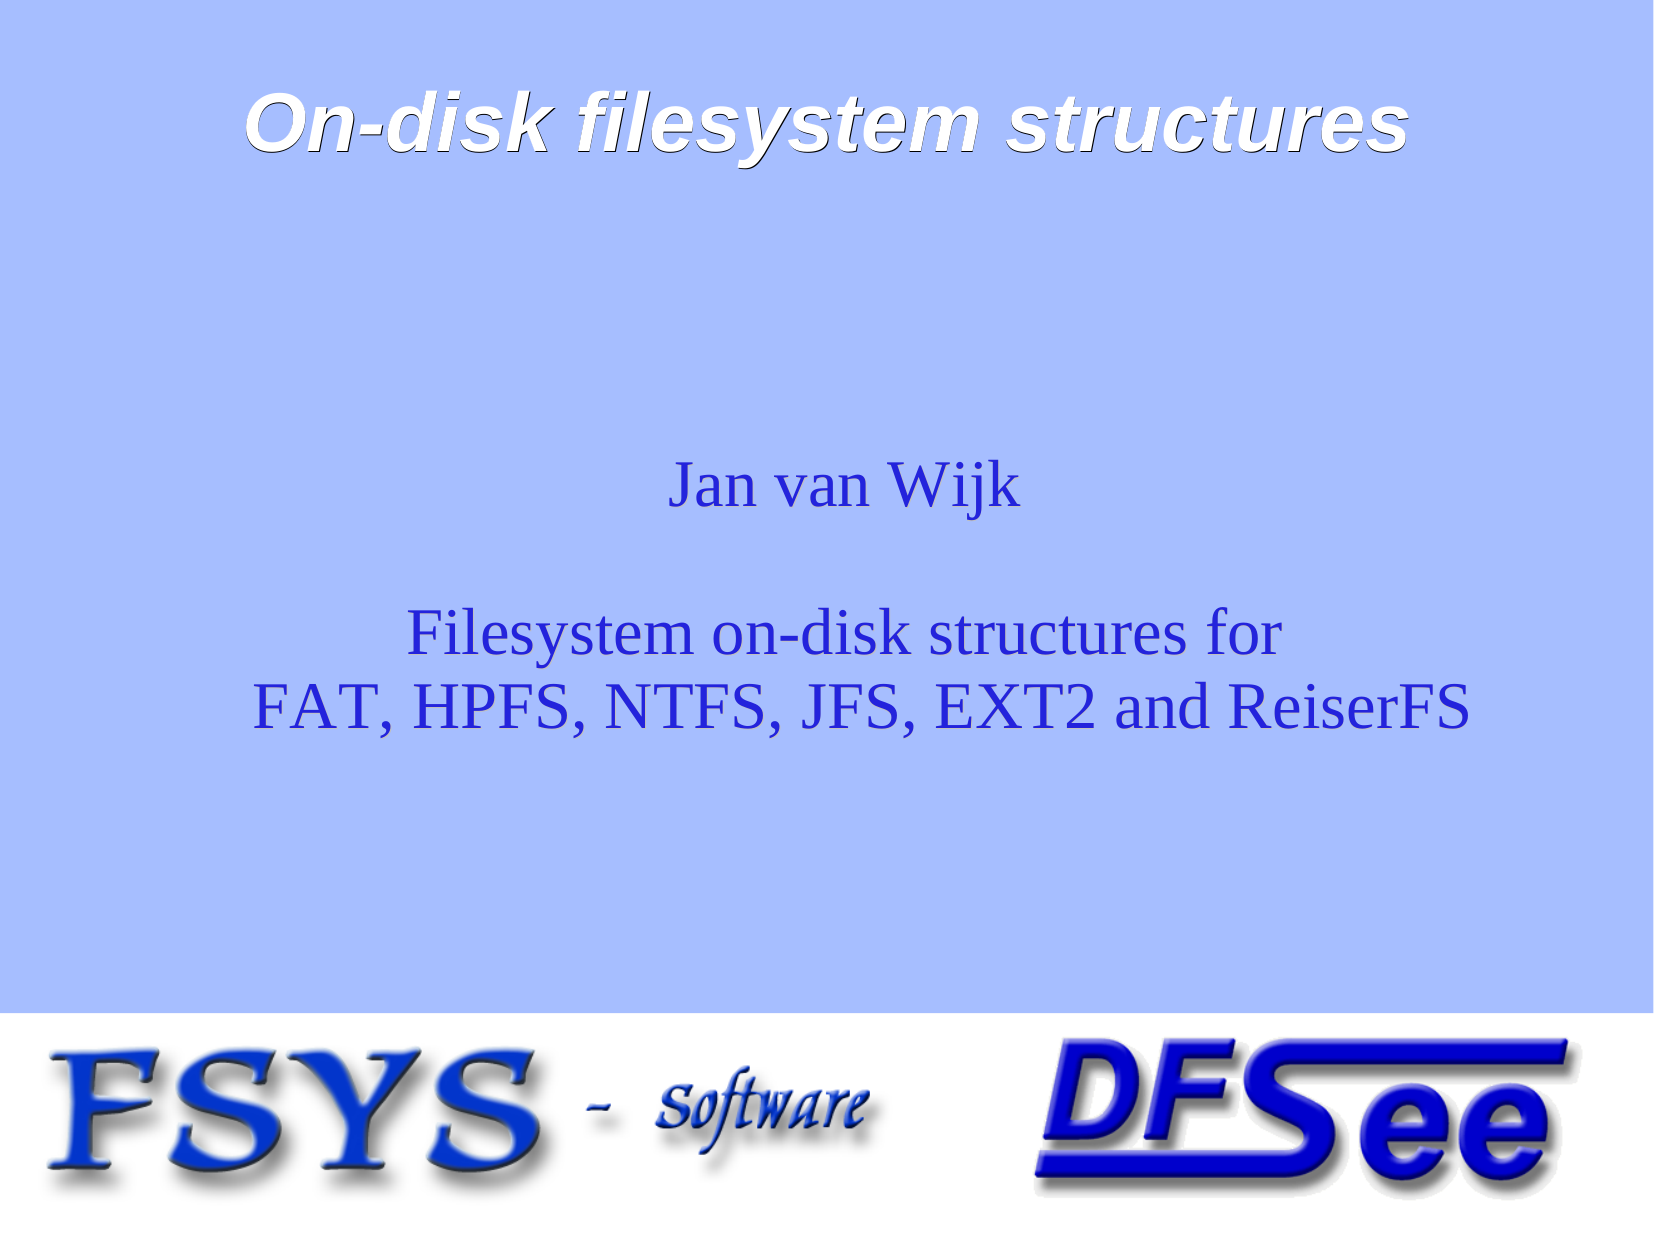

# On-disk filesystem structures
Jan van Wijk
Filesystem on-disk structures for
FAT, HPFS, NTFS, JFS, EXT2 and ReiserFS